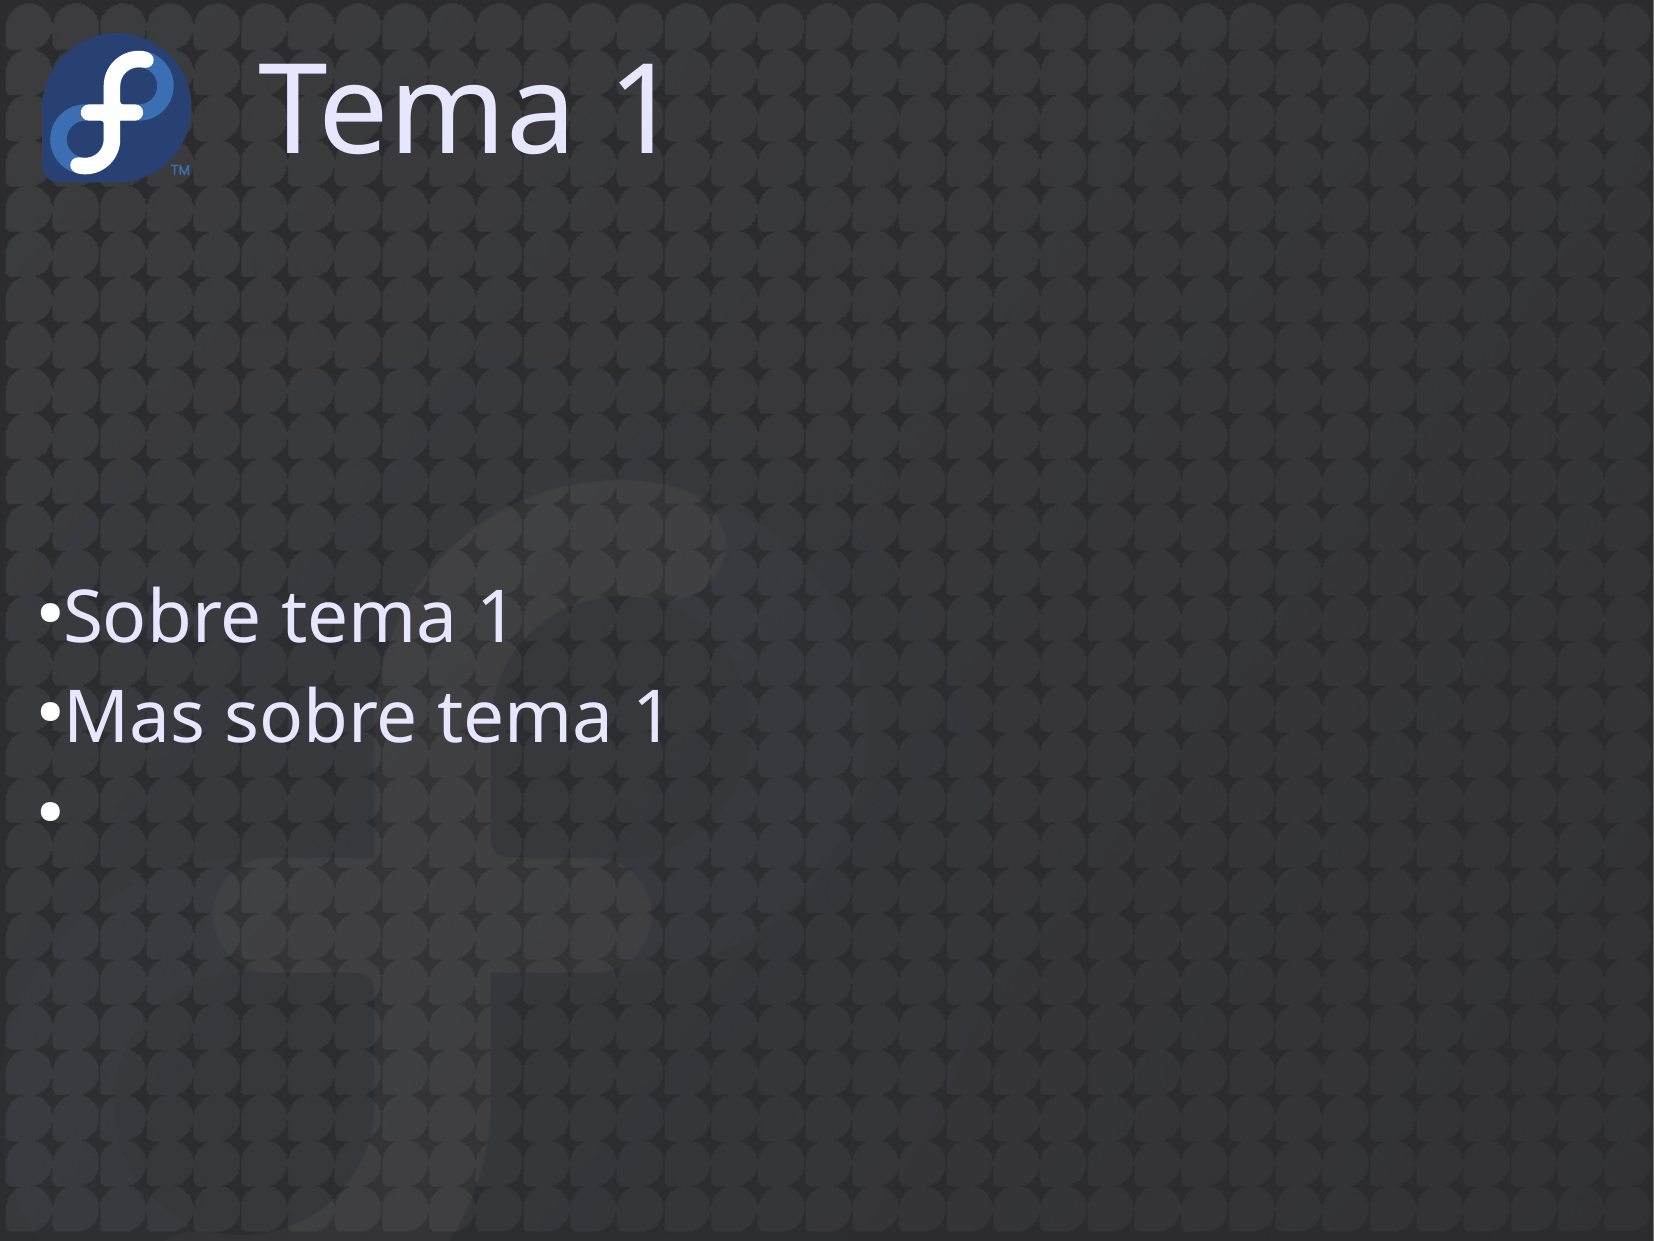

# Tema 1
Sobre tema 1
Mas sobre tema 1